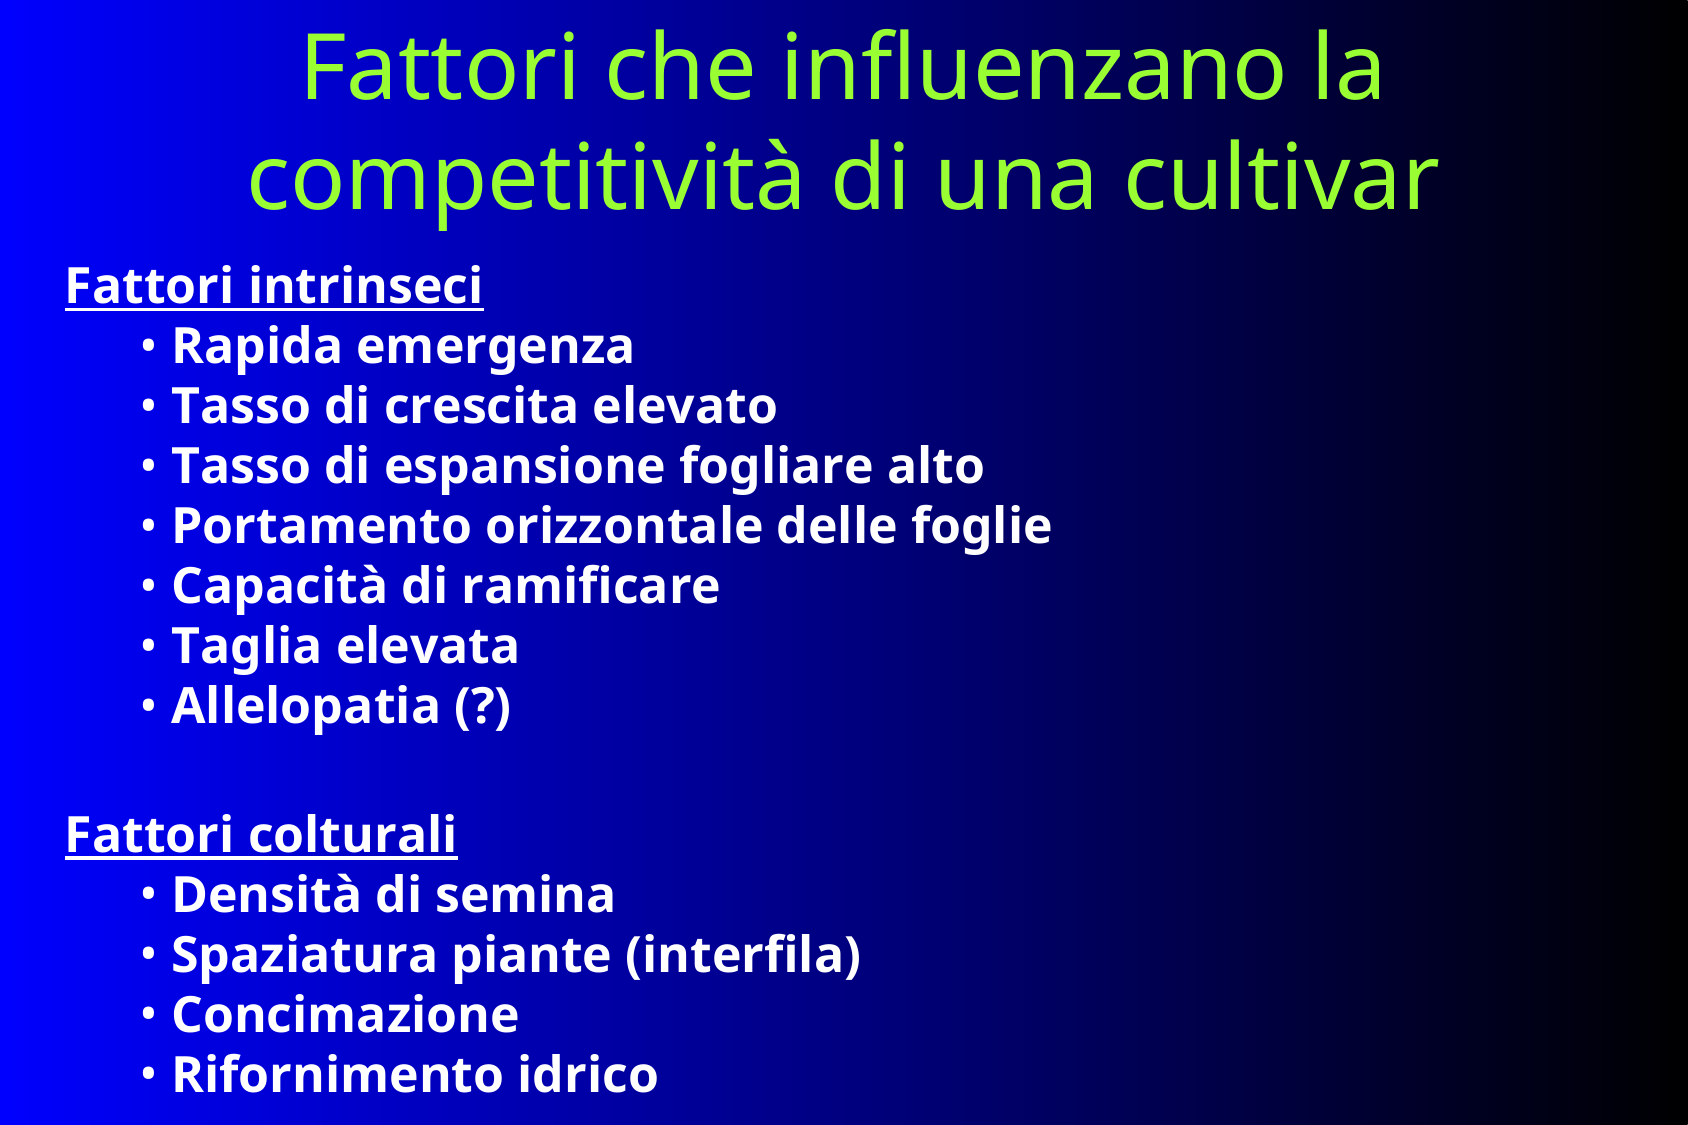

Fattori che influenzano la competitività di una cultivar
Fattori intrinseci
 Rapida emergenza
 Tasso di crescita elevato
 Tasso di espansione fogliare alto
 Portamento orizzontale delle foglie
 Capacità di ramificare
 Taglia elevata
 Allelopatia (?)
Fattori colturali
 Densità di semina
 Spaziatura piante (interfila)
 Concimazione
 Rifornimento idrico